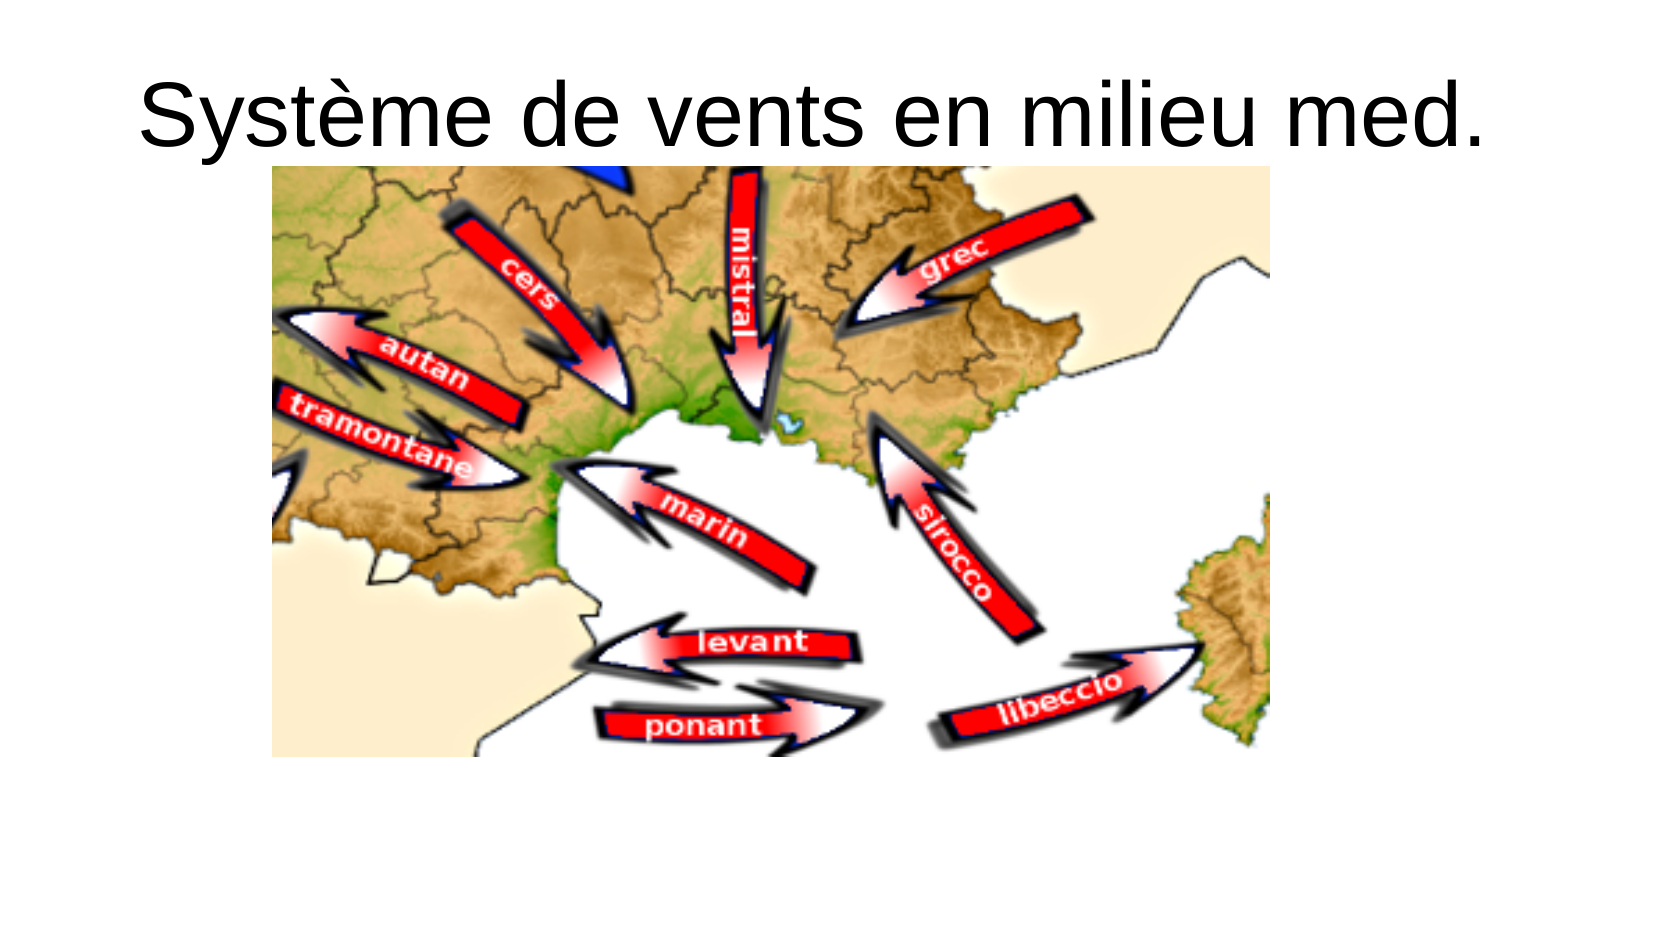

# Système de vents en milieu med.